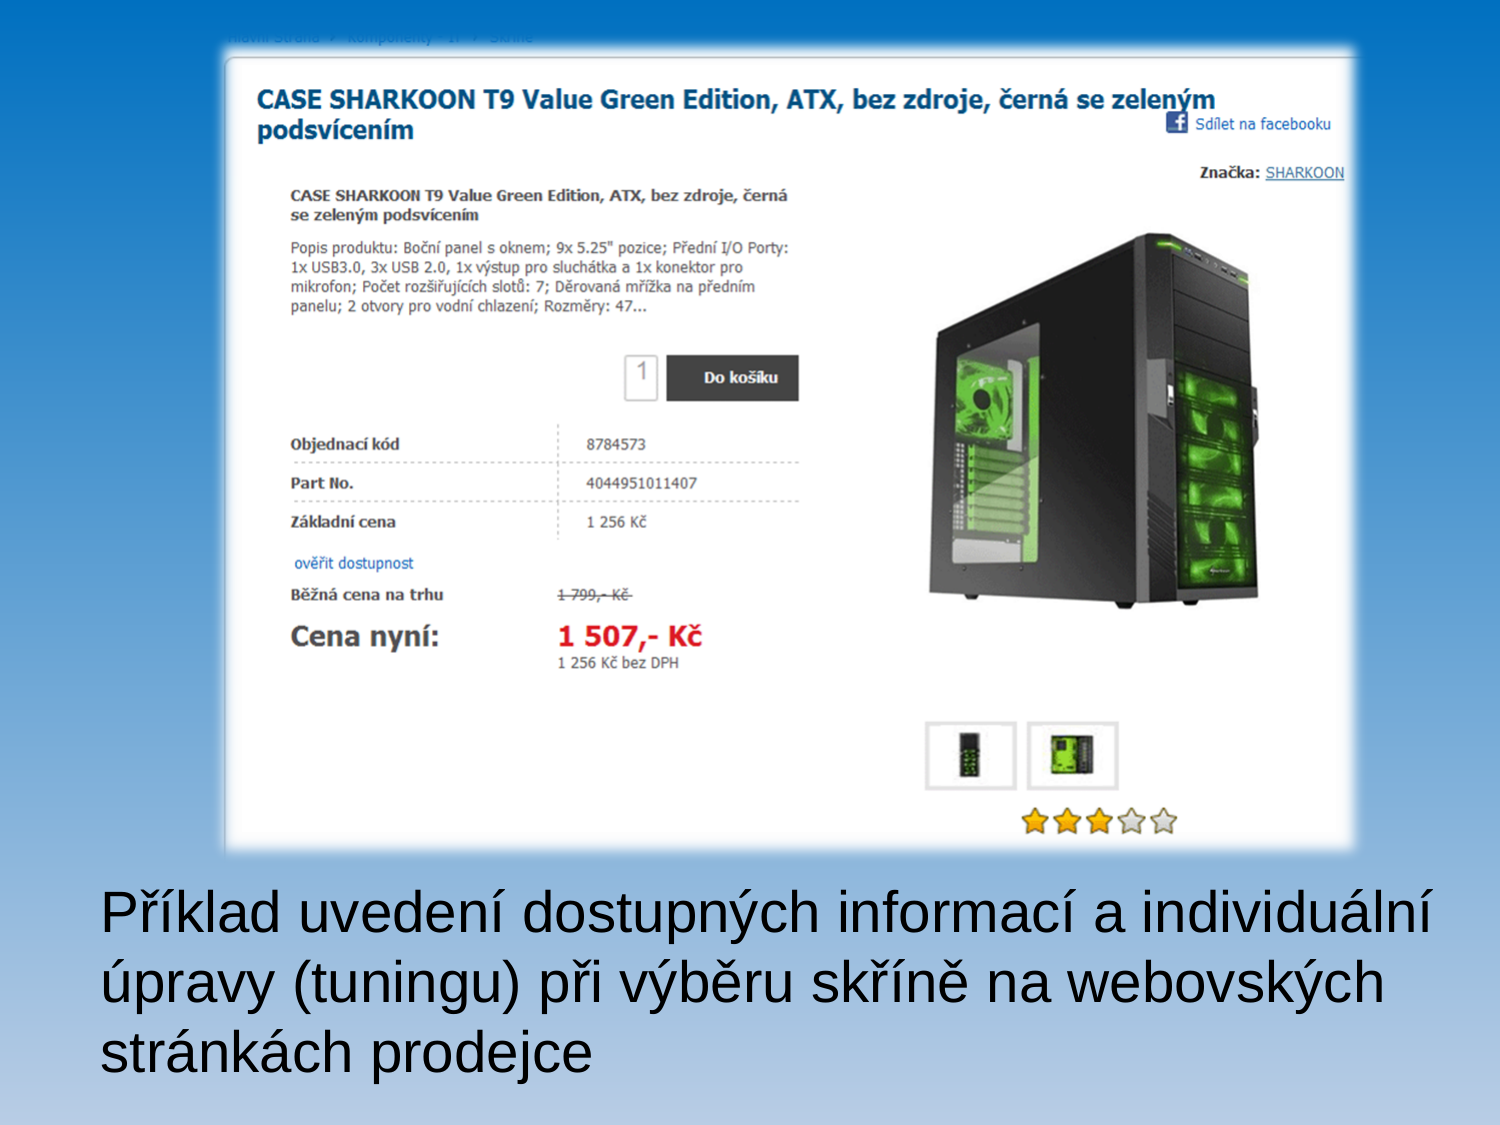

# Příklad uvedení dostupných informací a individuální úpravy (tuningu) při výběru skříně na webovských stránkách prodejce